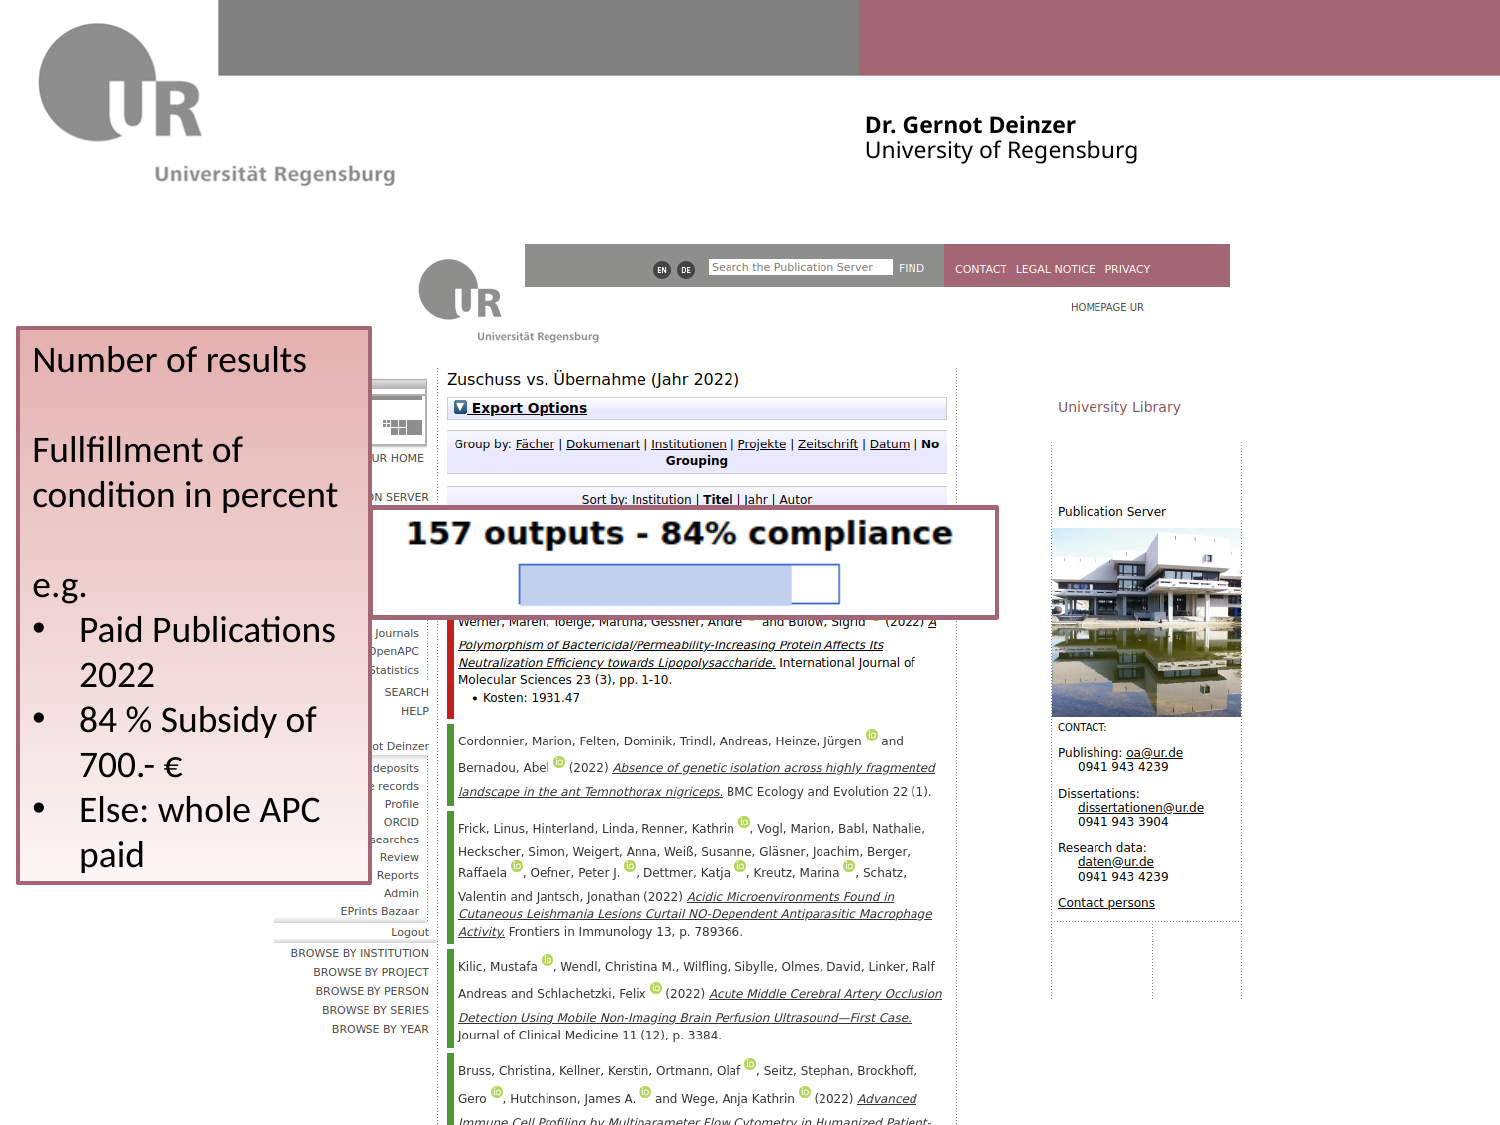

Number of results
Fullfillment of condition in percent
e.g.
Paid Publications 2022
84 % Subsidy of 700.- €
Else: whole APC paid